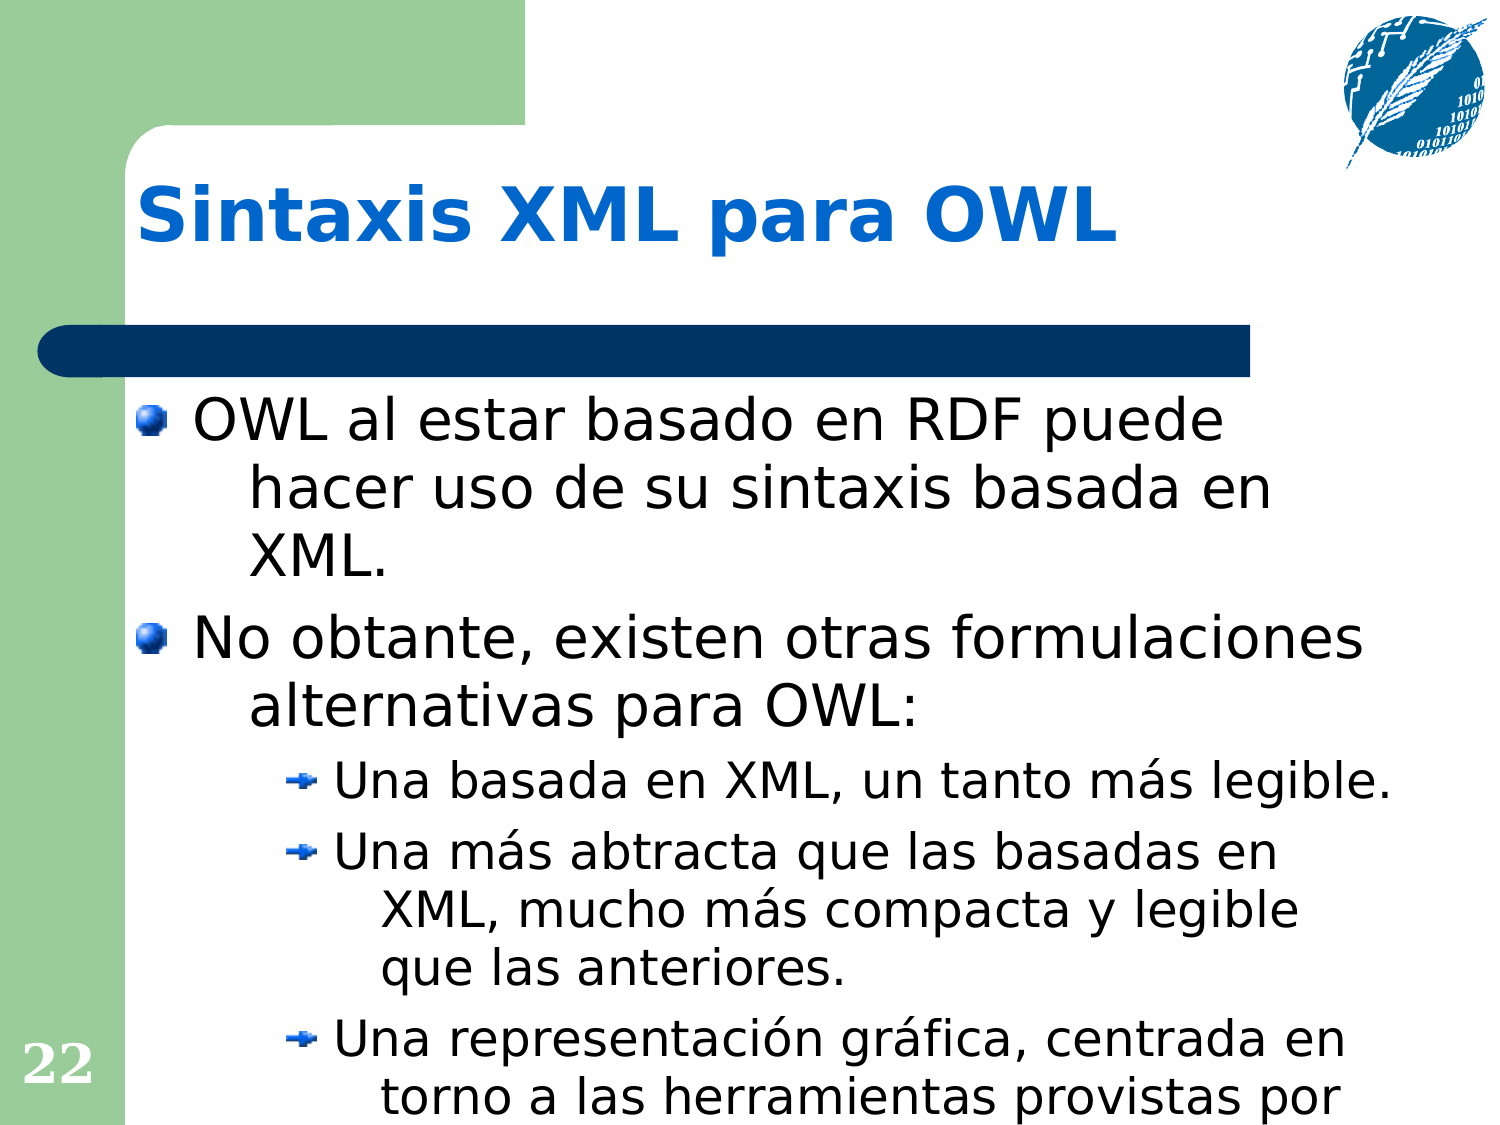

# Sintaxis XML para OWL
OWL al estar basado en RDF puede hacer uso de su sintaxis basada en XML.
No obtante, existen otras formulaciones alternativas para OWL:
Una basada en XML, un tanto más legible.
Una más abtracta que las basadas en XML, mucho más compacta y legible que las anteriores.
Una representación gráfica, centrada en torno a las herramientas provistas por UML.
22